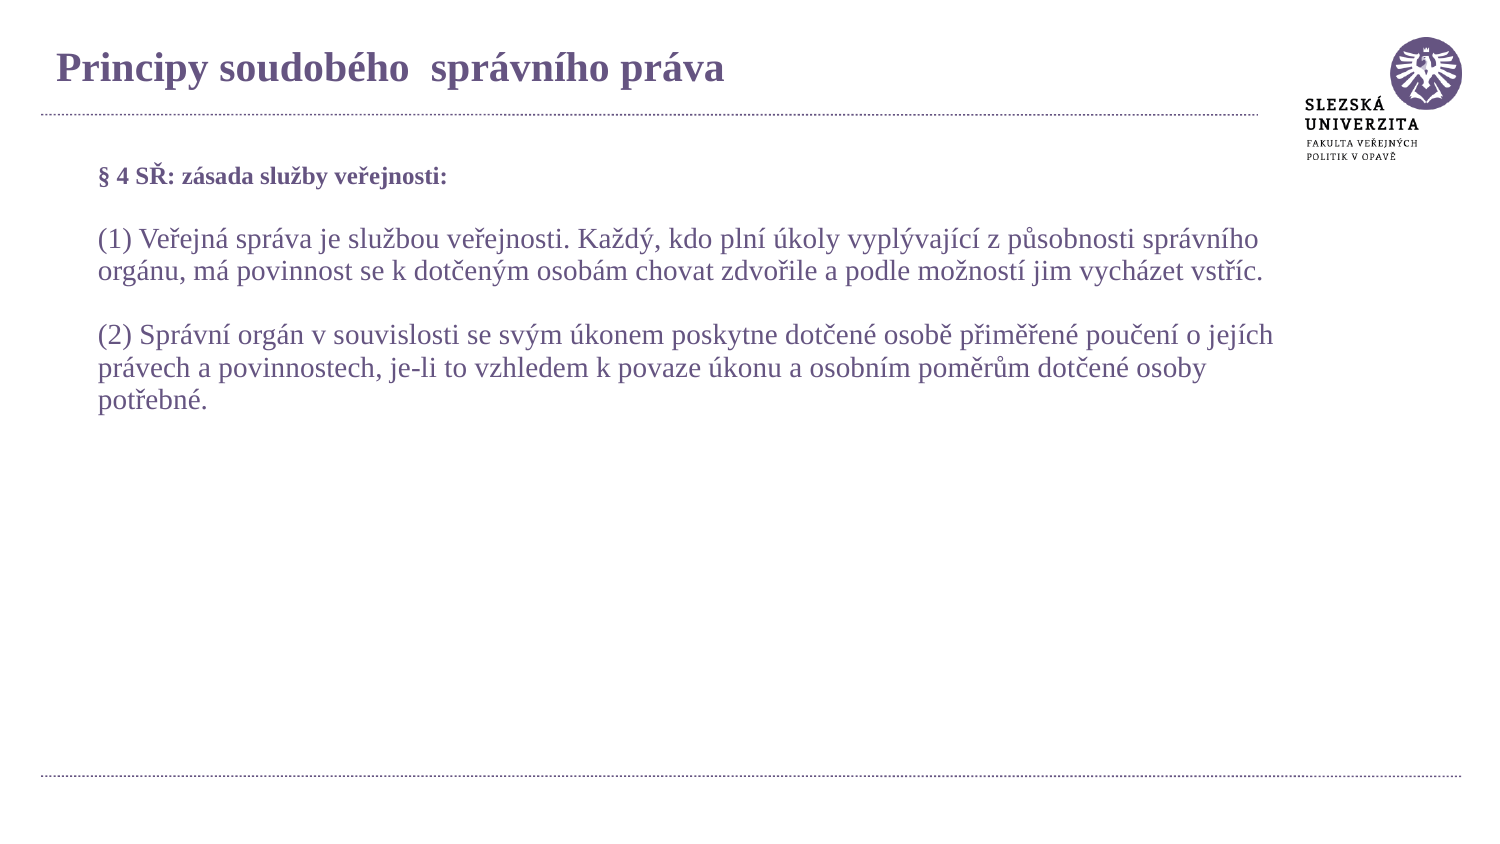

# Principy soudobého správního práva
§ 4 SŘ: zásada služby veřejnosti:
(1) Veřejná správa je službou veřejnosti. Každý, kdo plní úkoly vyplývající z působnosti správního orgánu, má povinnost se k dotčeným osobám chovat zdvořile a podle možností jim vycházet vstříc.
(2) Správní orgán v souvislosti se svým úkonem poskytne dotčené osobě přiměřené poučení o jejích právech a povinnostech, je-li to vzhledem k povaze úkonu a osobním poměrům dotčené osoby potřebné.